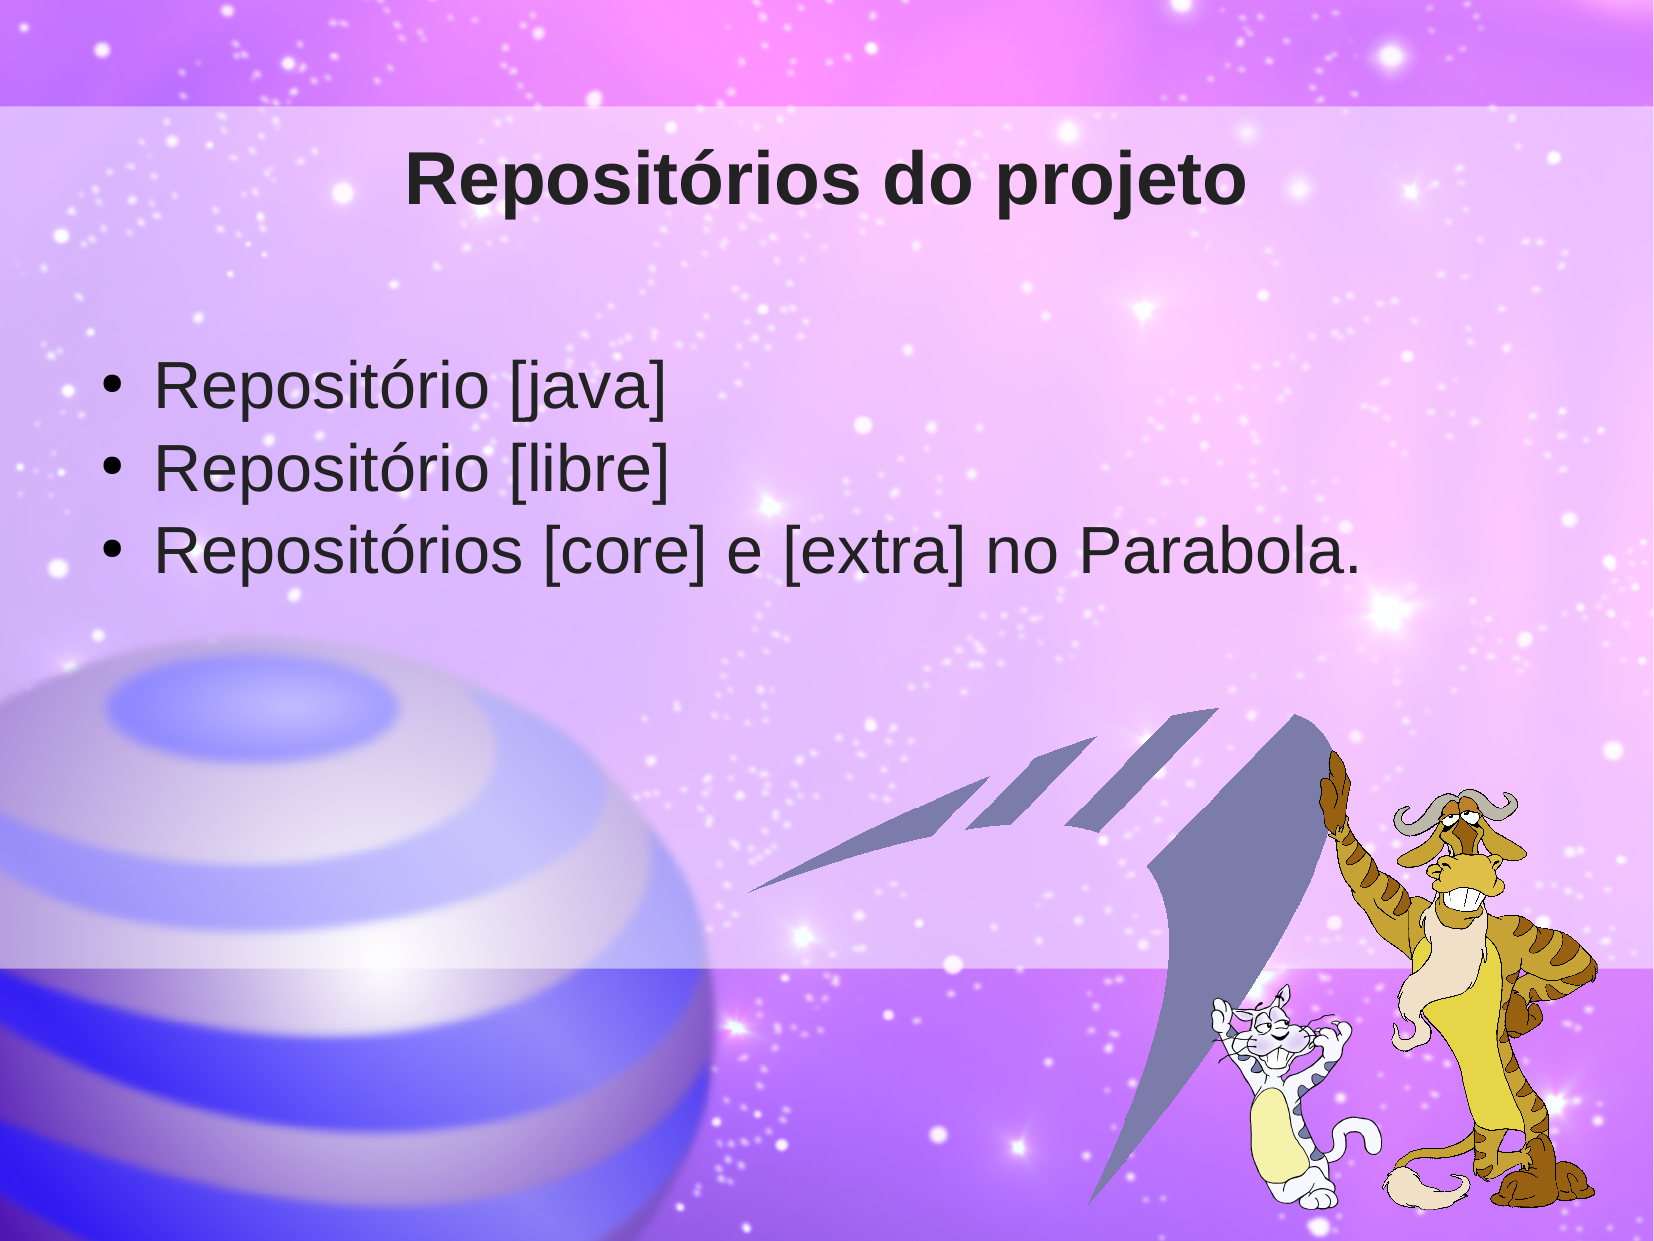

Repositórios do projeto
# Repositório [java]
Repositório [libre]
Repositórios [core] e [extra] no Parabola.